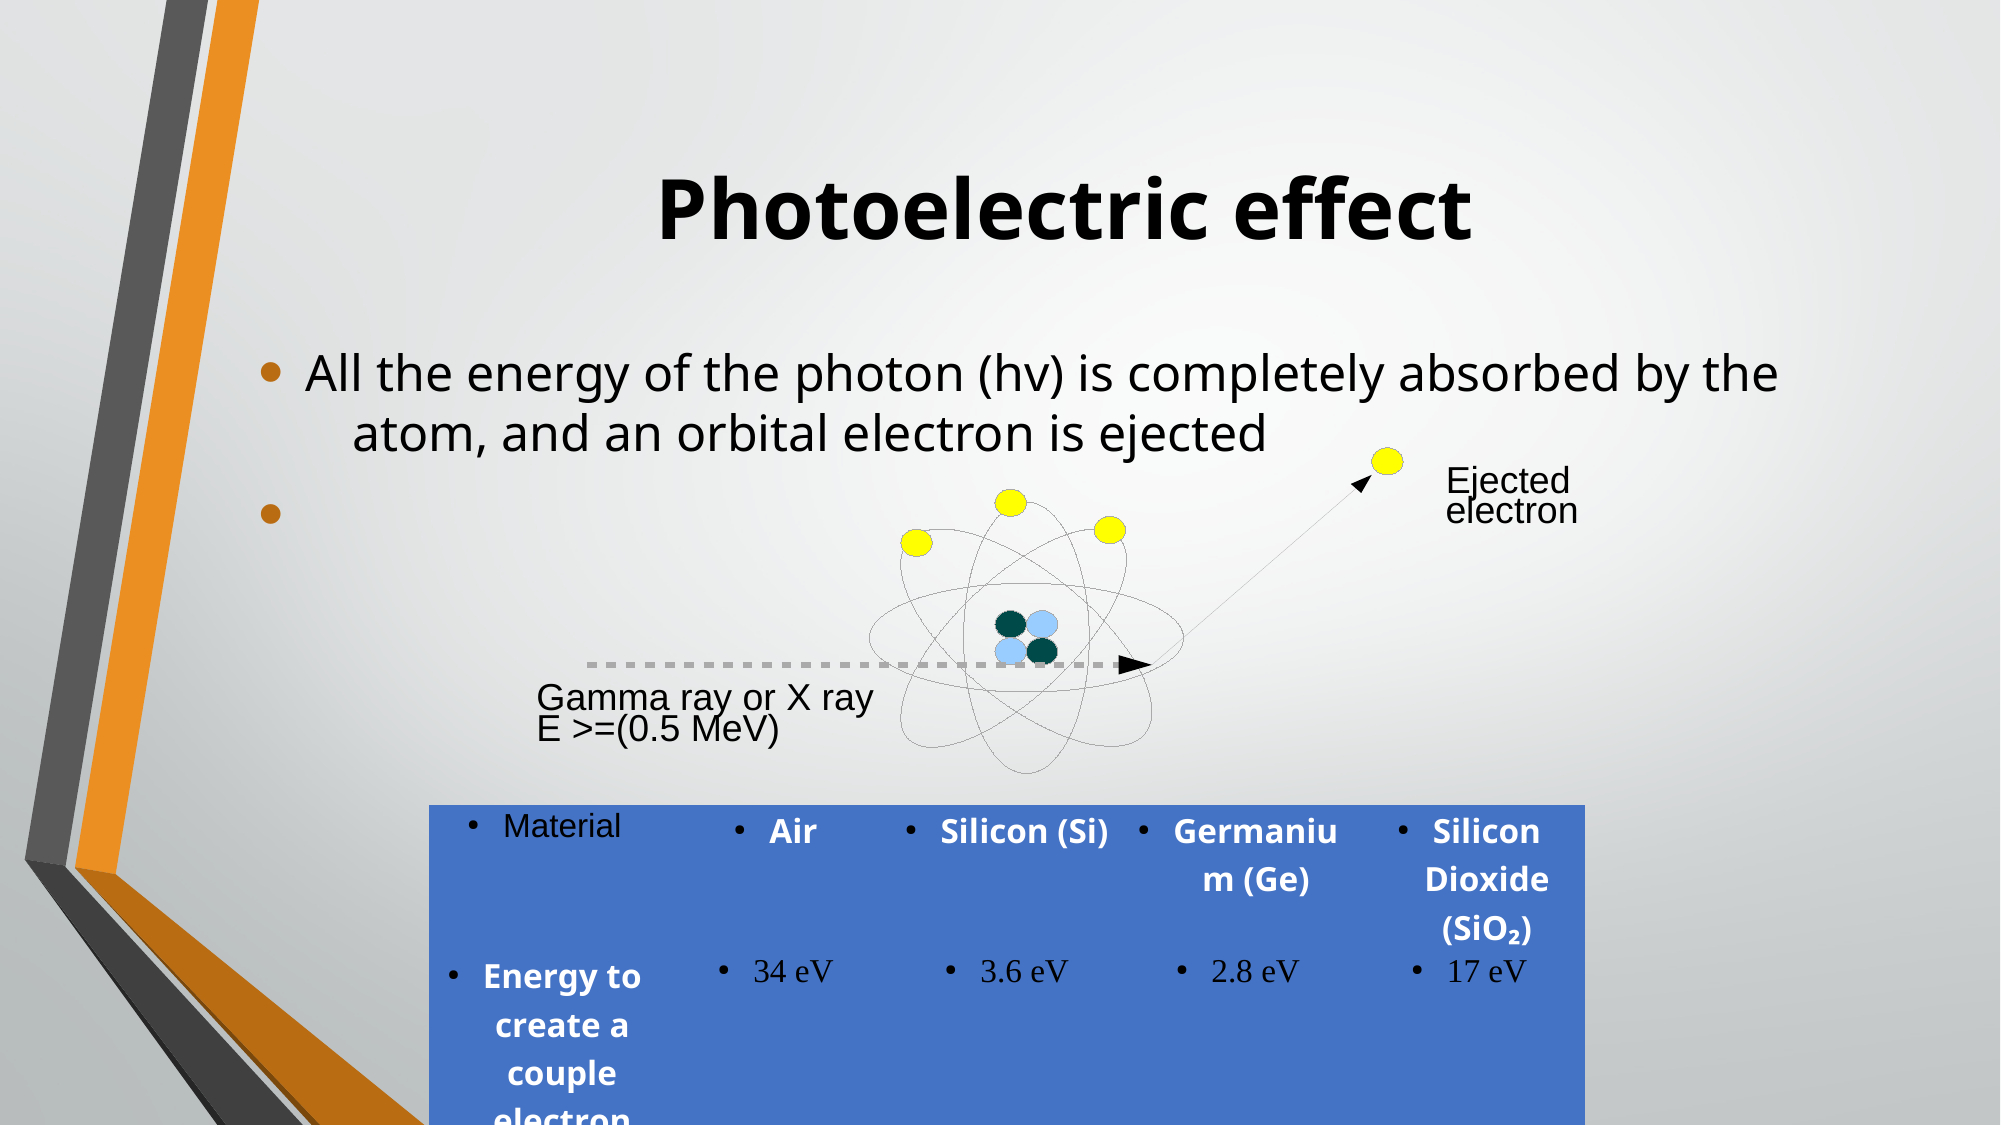

# Photoelectric effect
All the energy of the photon (hv) is completely absorbed by the atom, and an orbital electron is ejected
Ejected
electron
Gamma ray or X ray
E >=(0.5 MeV)
| Material | Air | Silicon (Si) | Germanium (Ge) | Silicon Dioxide (SiO₂) |
| --- | --- | --- | --- | --- |
| Energy to create a couple electron hole | 34 eV | 3.6 eV | 2.8 eV | 17 eV |